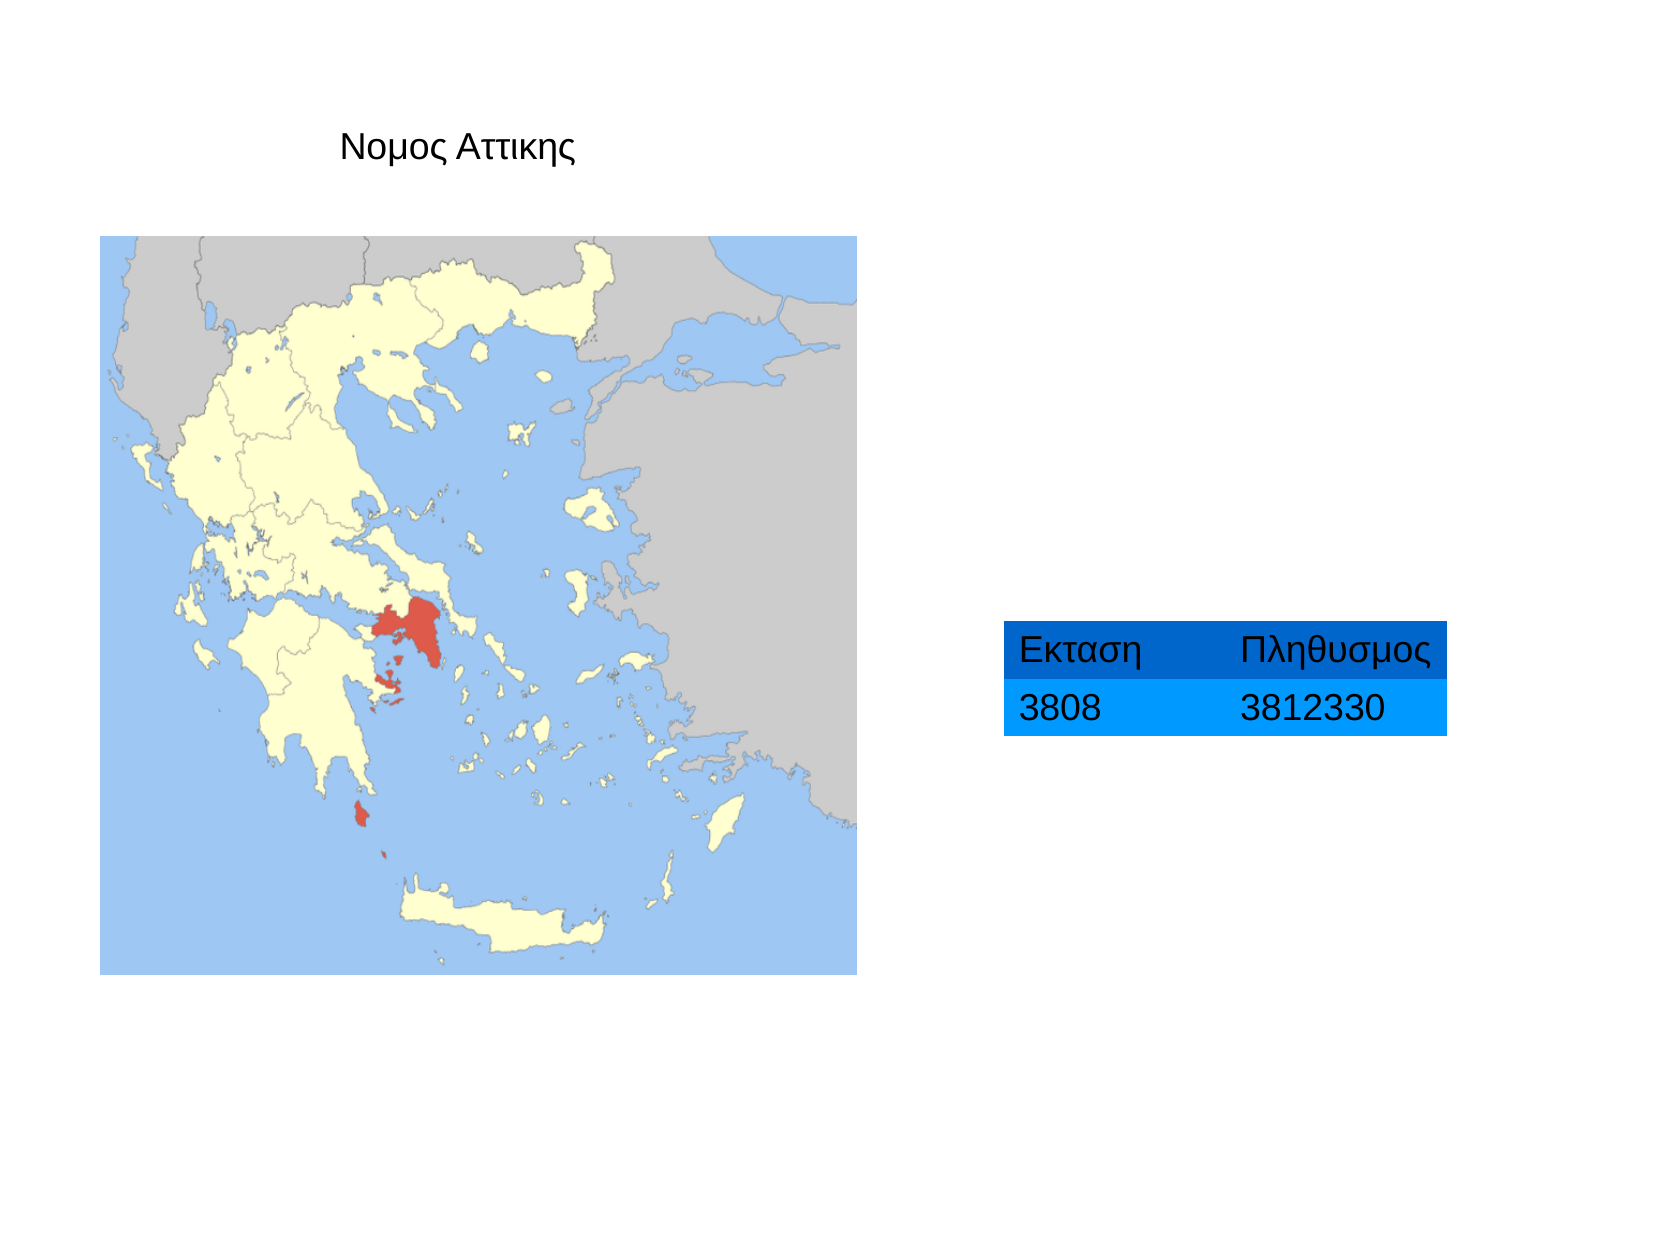

Νομος Αττικης
| Εκταση | Πληθυσμος |
| --- | --- |
| 3808 | 3812330 |